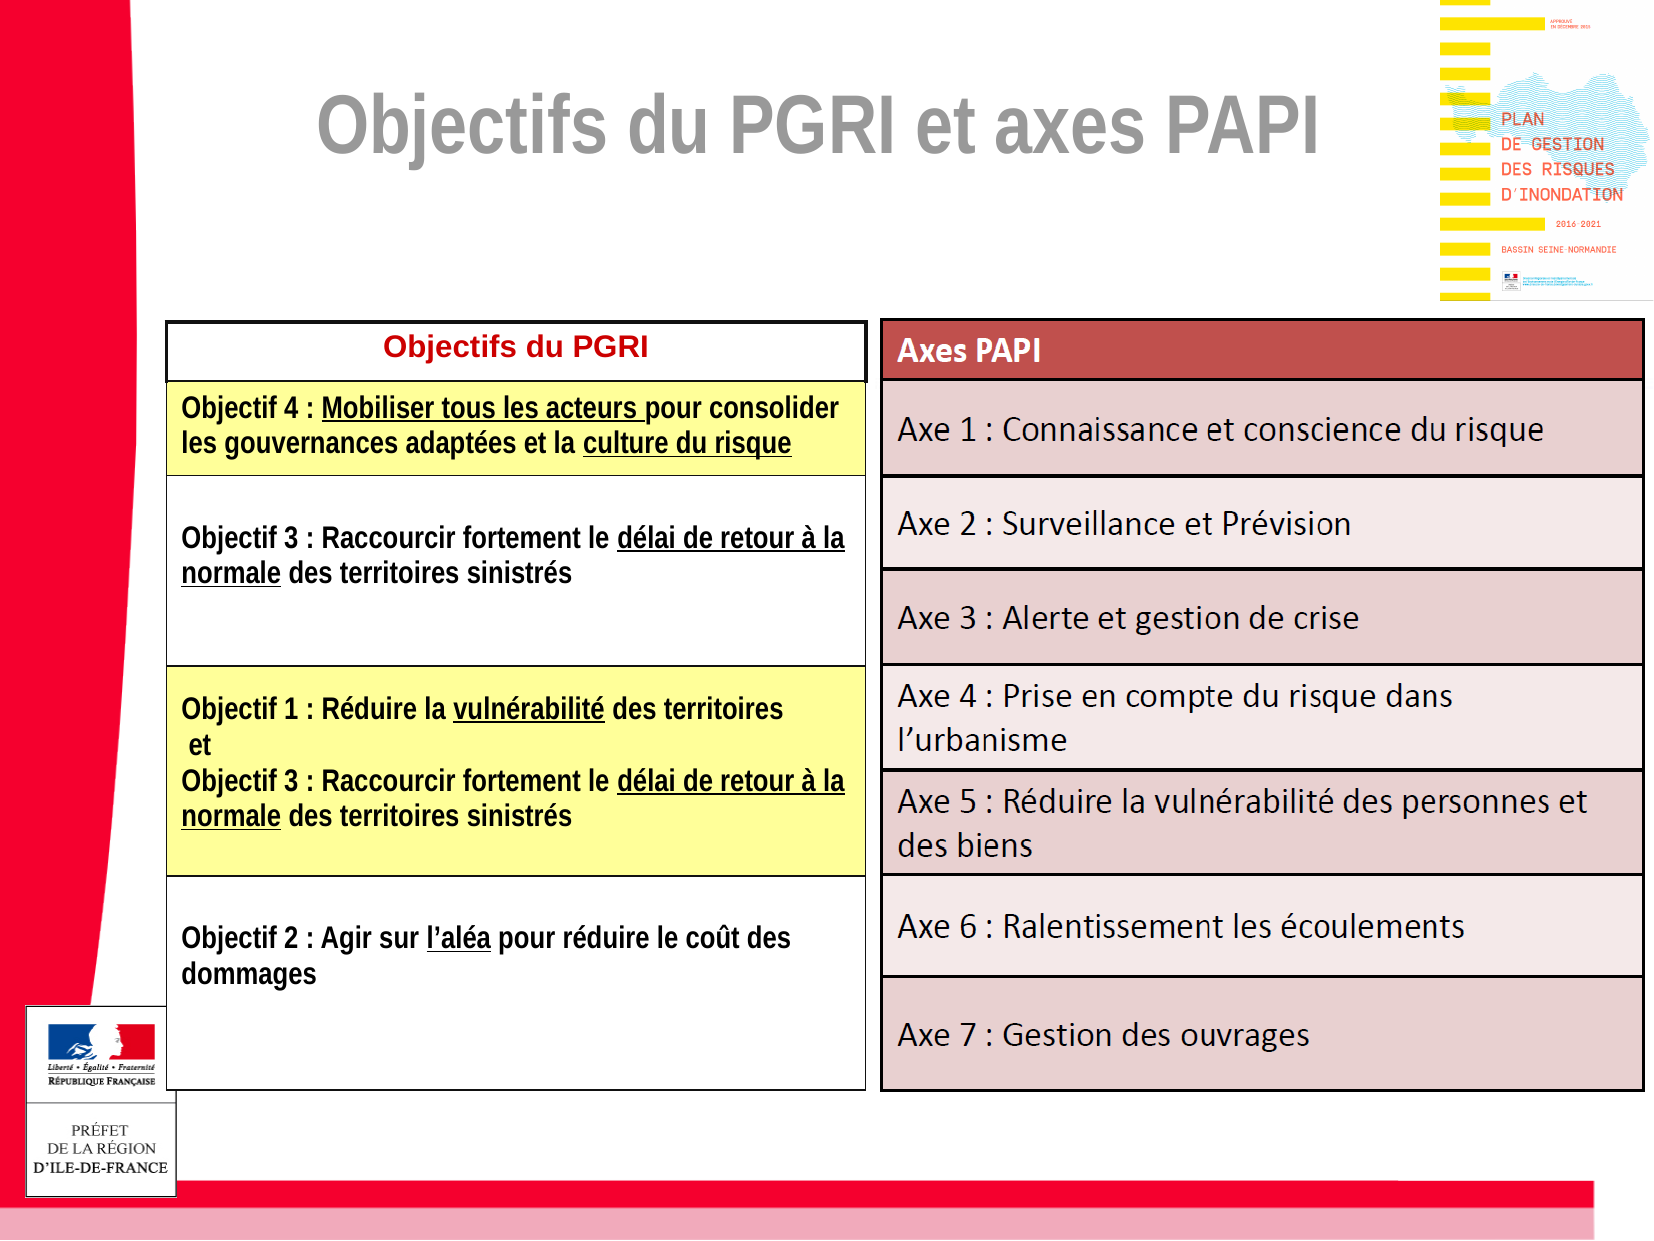

# Objectifs du PGRI et axes PAPI
| Objectifs du PGRI |
| --- |
| Objectif 4 : Mobiliser tous les acteurs pour consolider les gouvernances adaptées et la culture du risque |
| Objectif 3 : Raccourcir fortement le délai de retour à la normale des territoires sinistrés |
| Objectif 1 : Réduire la vulnérabilité des territoires et Objectif 3 : Raccourcir fortement le délai de retour à la normale des territoires sinistrés |
| Objectif 2 : Agir sur l’aléa pour réduire le coût des dommages |